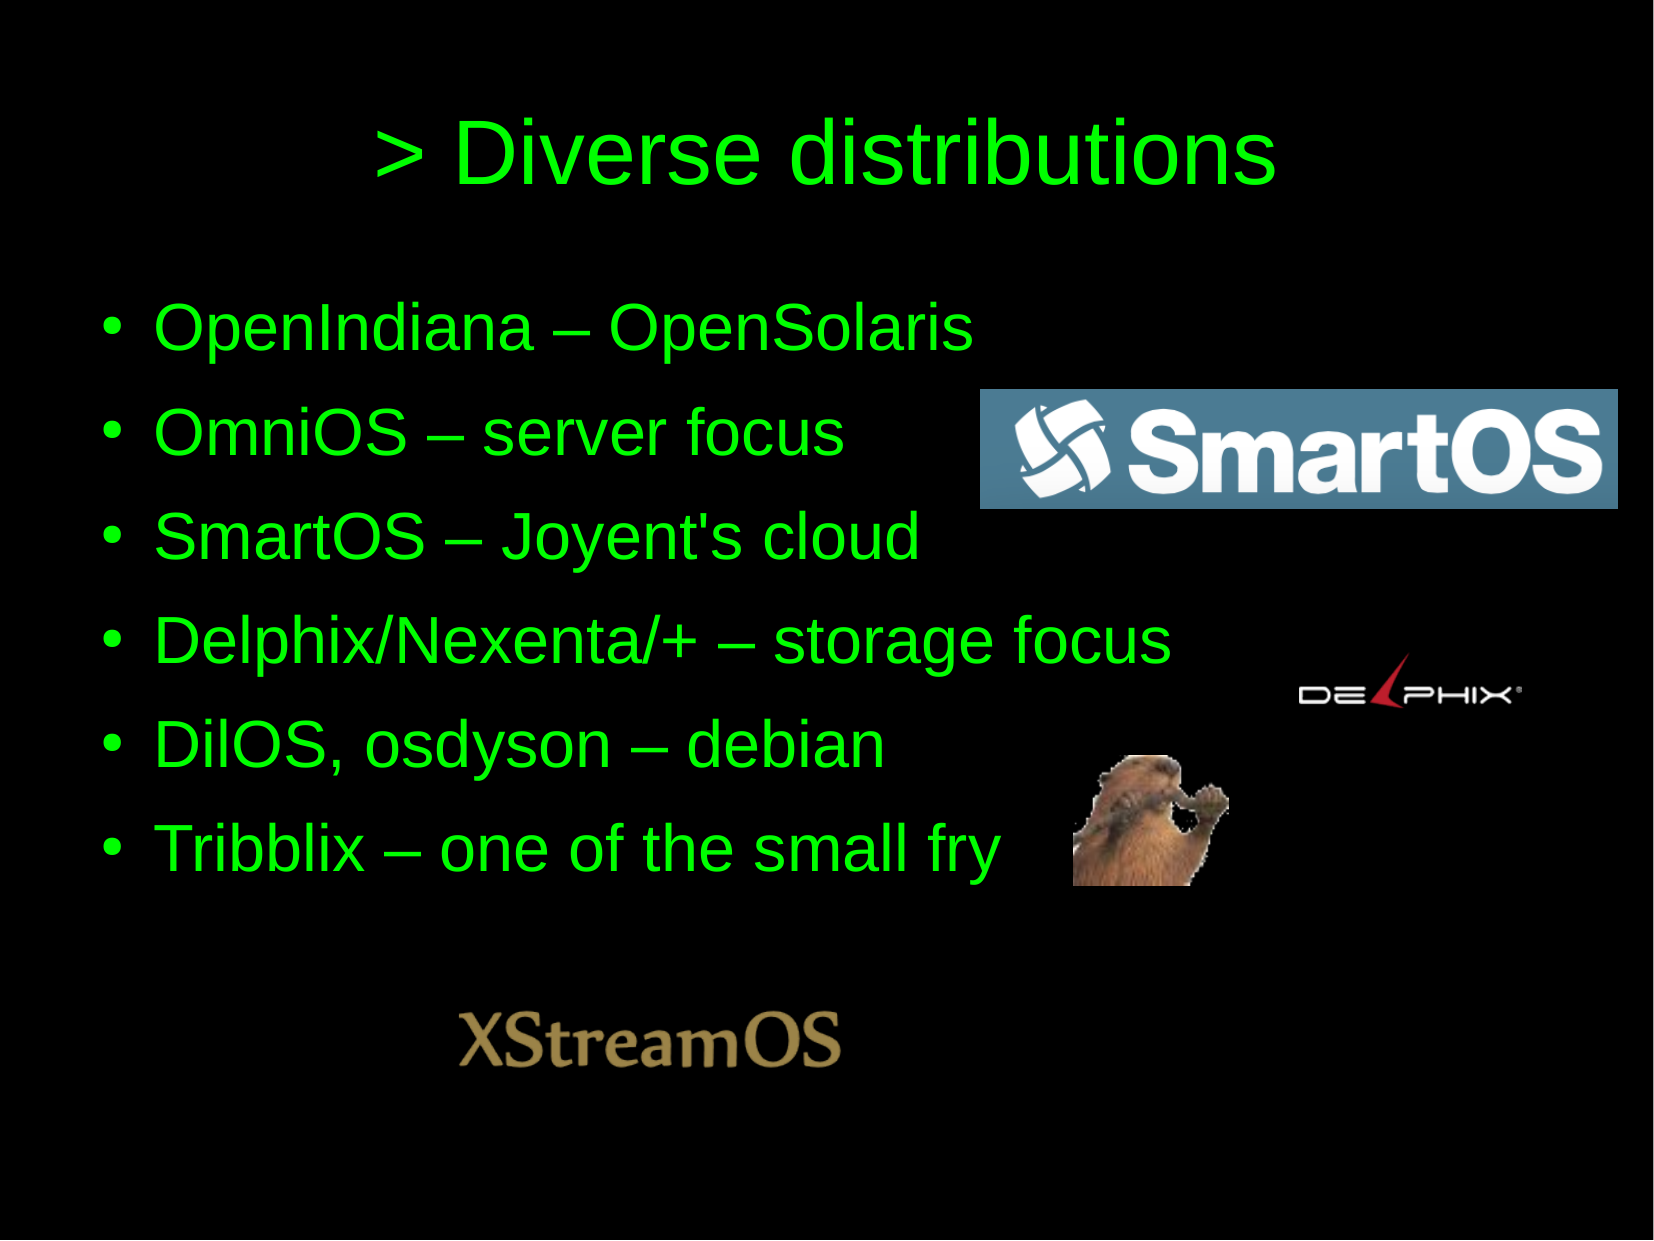

# > Diverse distributions
OpenIndiana – OpenSolaris
OmniOS – server focus
SmartOS – Joyent's cloud
Delphix/Nexenta/+ – storage focus
DilOS, osdyson – debian
Tribblix – one of the small fry